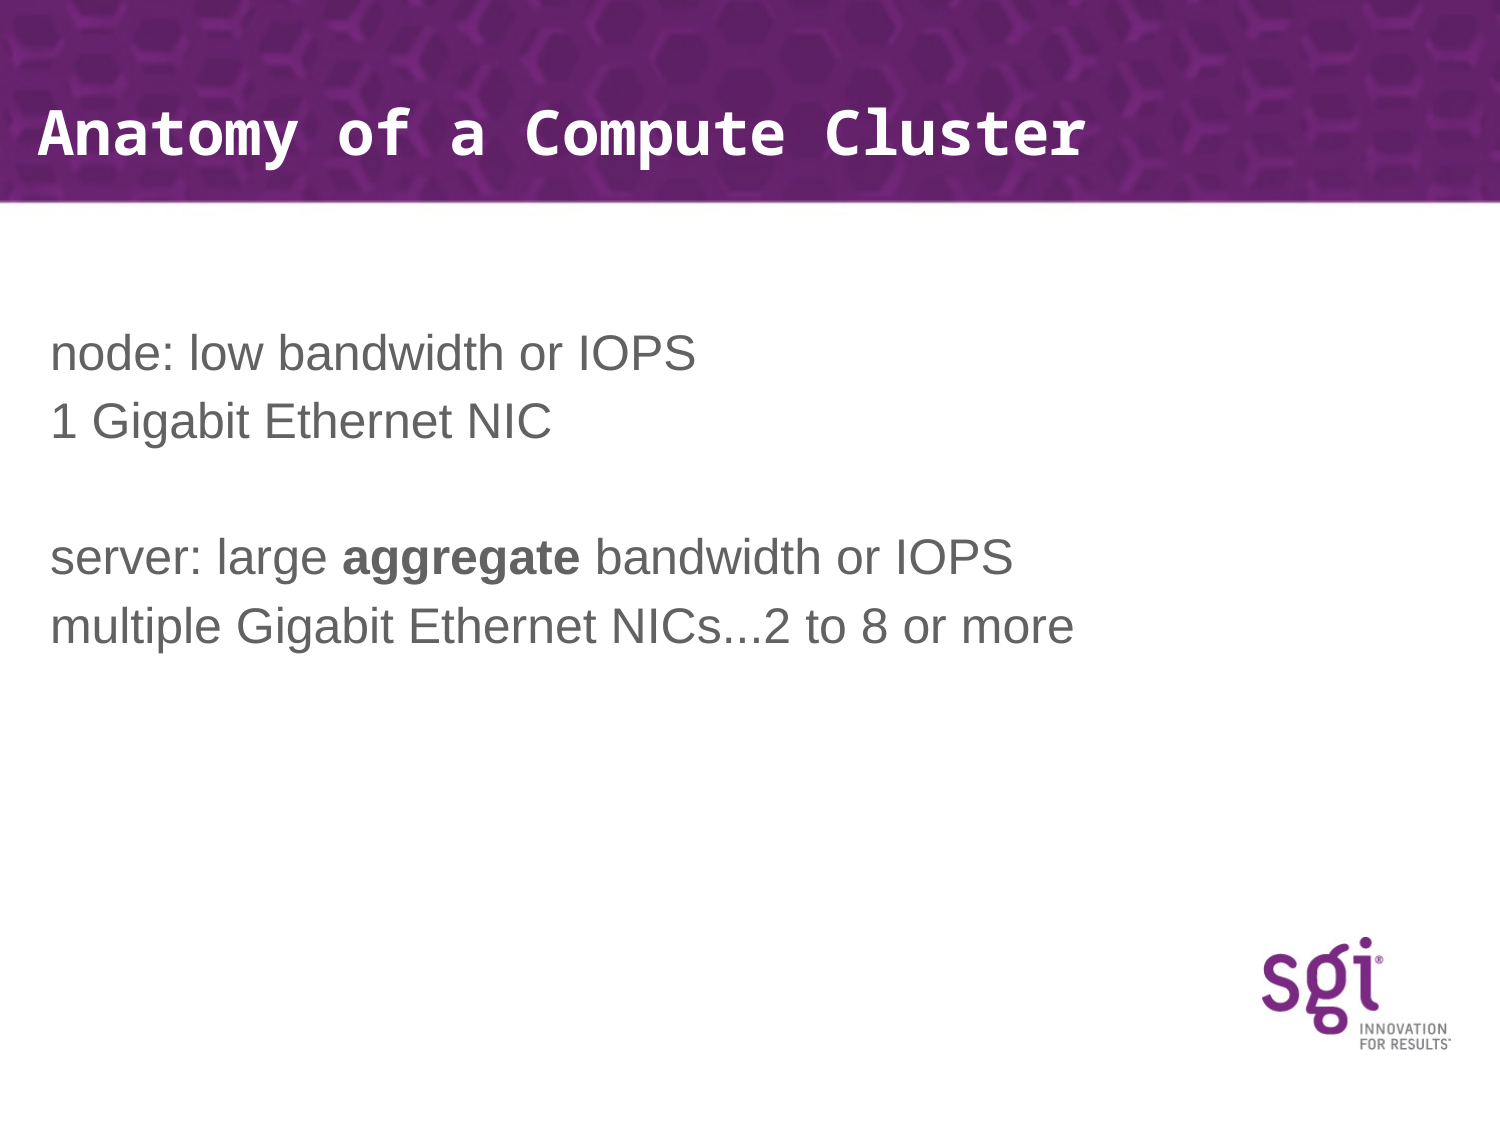

# Anatomy of a Compute Cluster
node: low bandwidth or IOPS
1 Gigabit Ethernet NIC
server: large aggregate bandwidth or IOPS
multiple Gigabit Ethernet NICs...2 to 8 or more